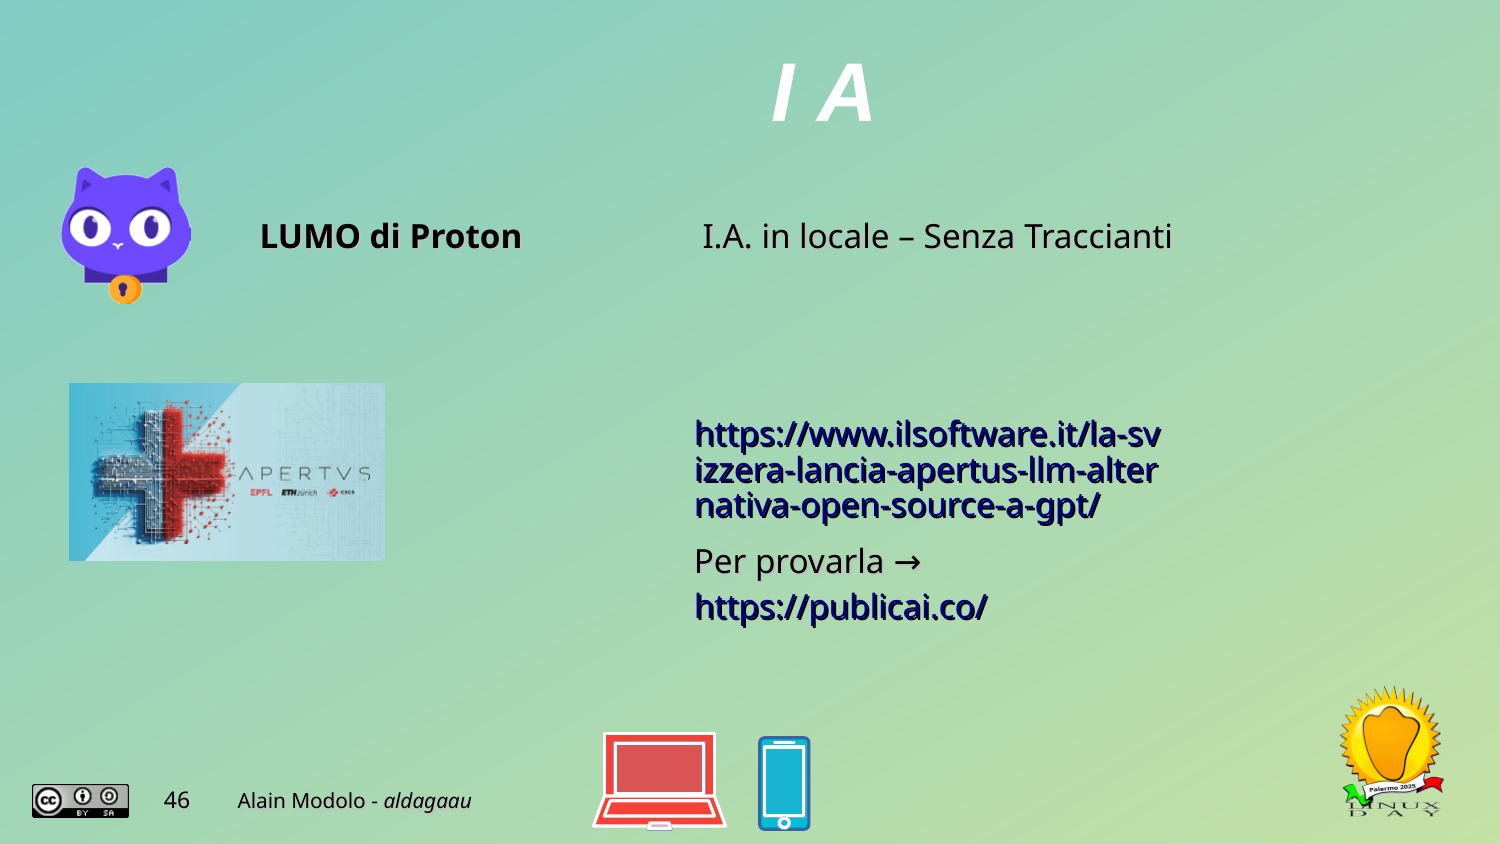

# I A
																LUMO di Proton			I.A. in locale – Senza Traccianti
https://www.ilsoftware.it/la-svizzera-lancia-apertus-llm-alternativa-open-source-a-gpt/
Per provarla → https://publicai.co/